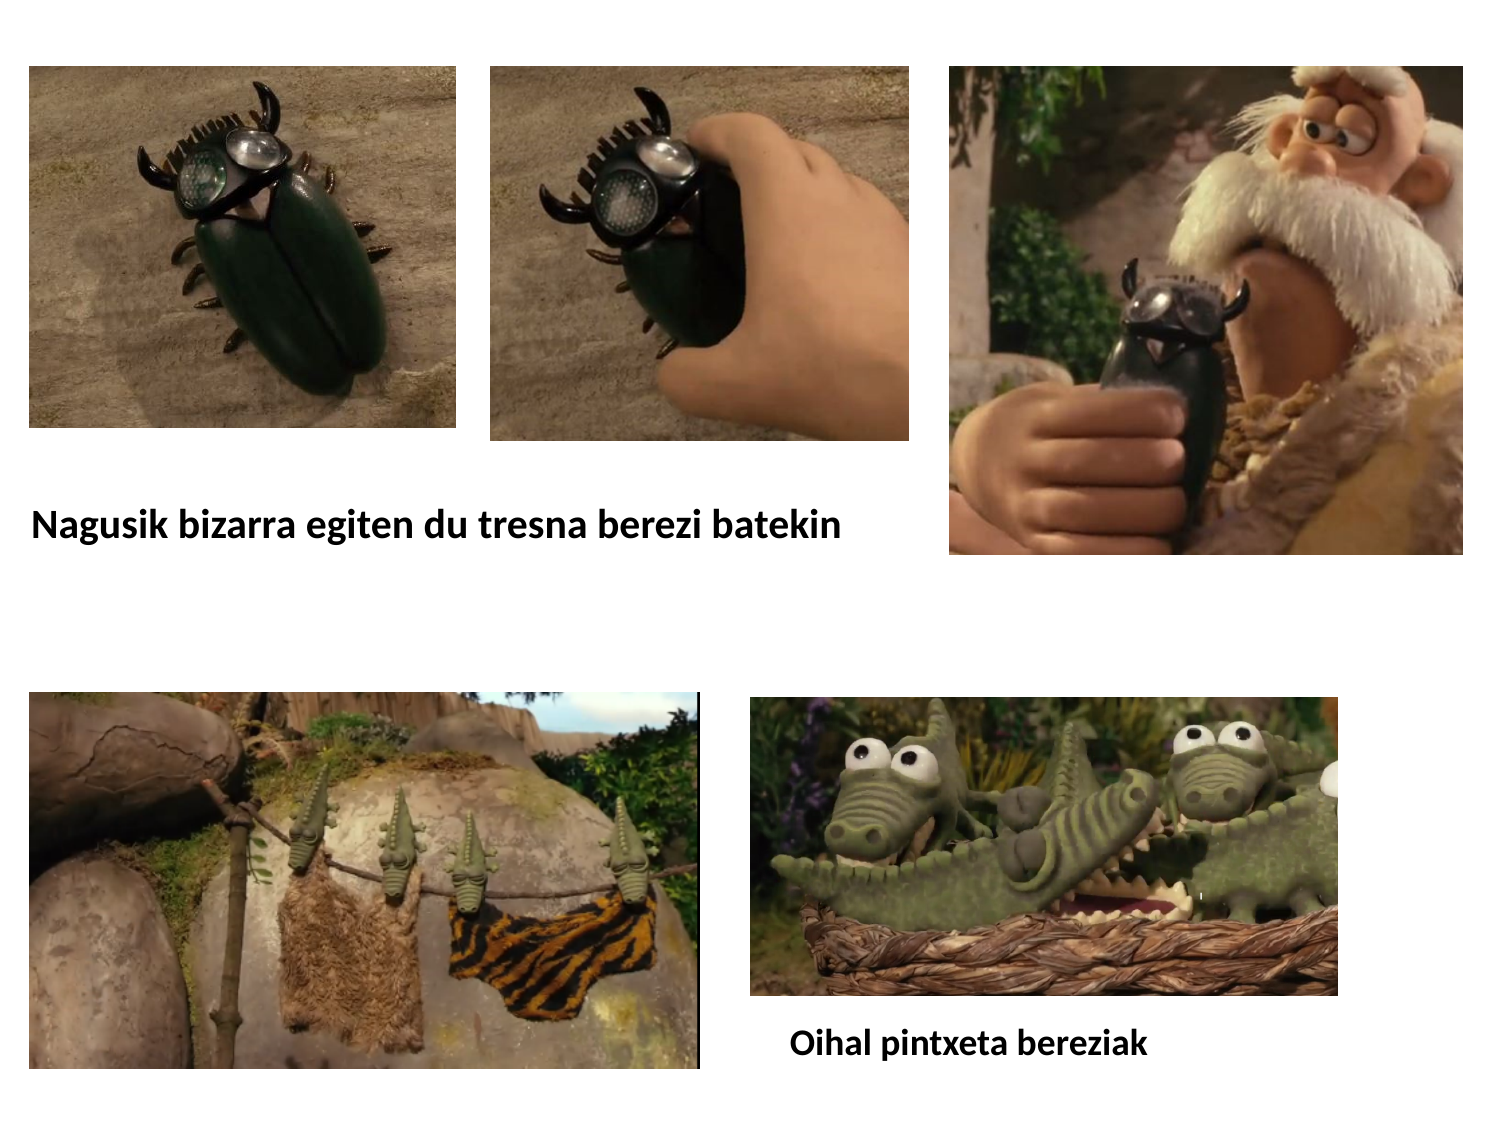

Nagusik bizarra egiten du tresna berezi batekin
Oihal pintxeta bereziak